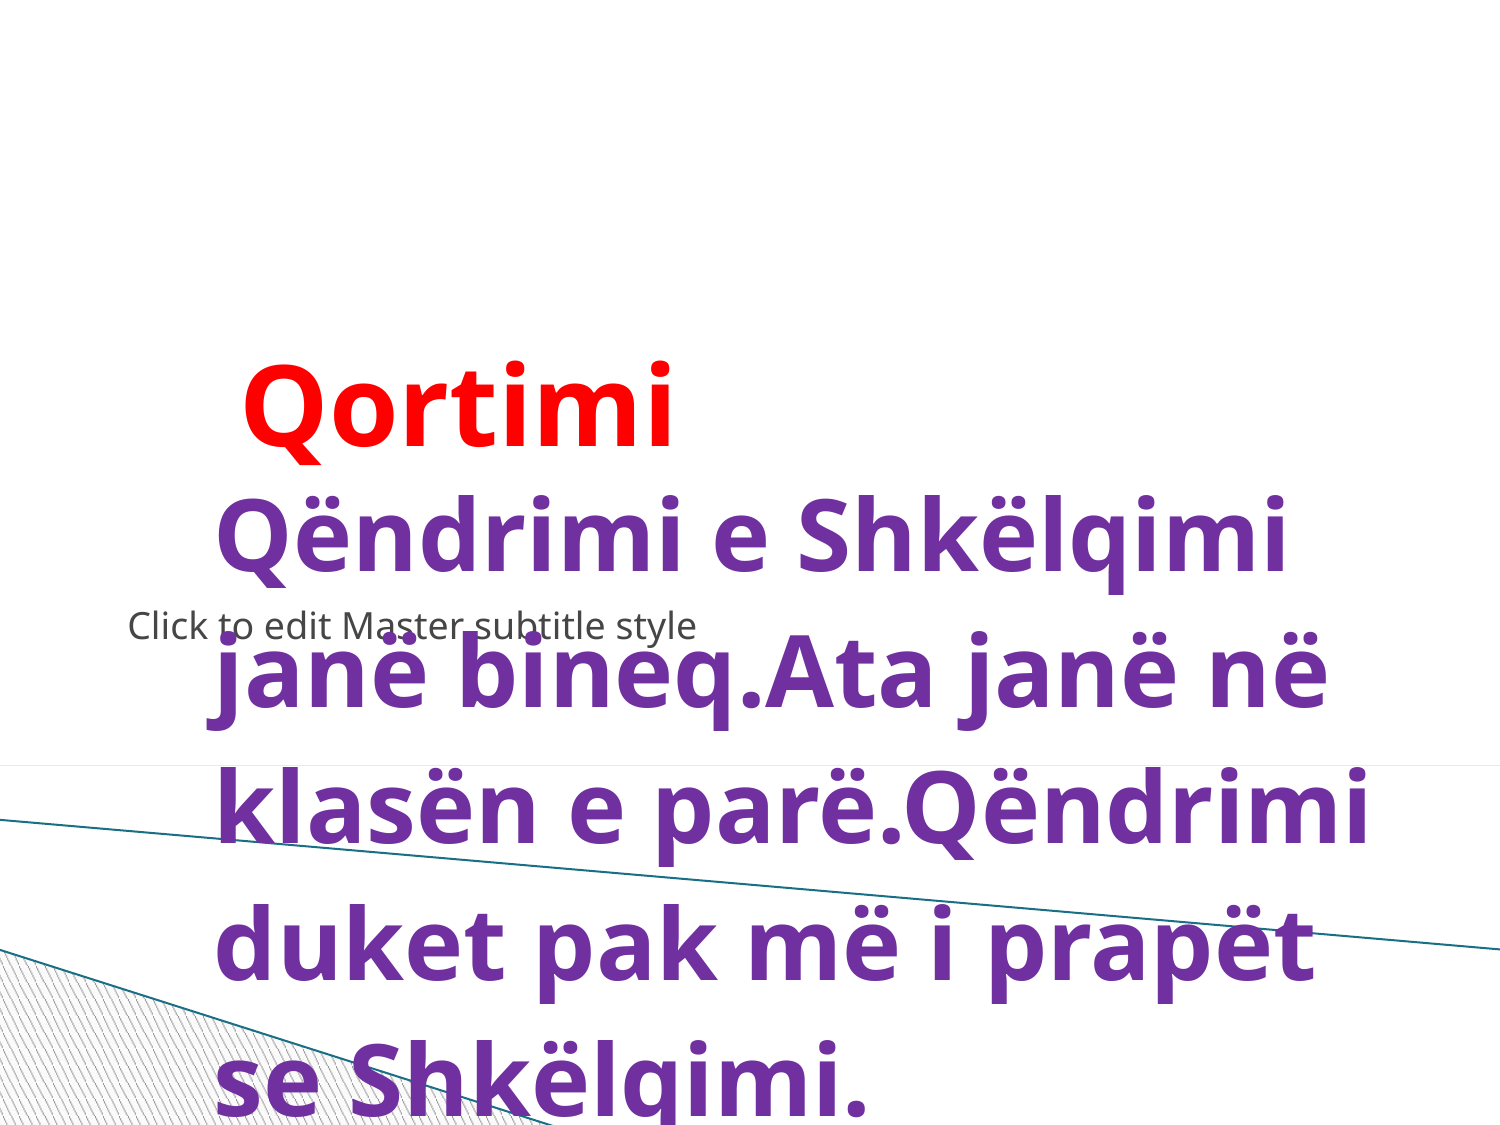

# Qortimi
Qëndrimi e Shkëlqimi janë bineq.Ata janë në klasën e parë.Qëndrimi duket pak më i prapët se Shkëlqimi.
.